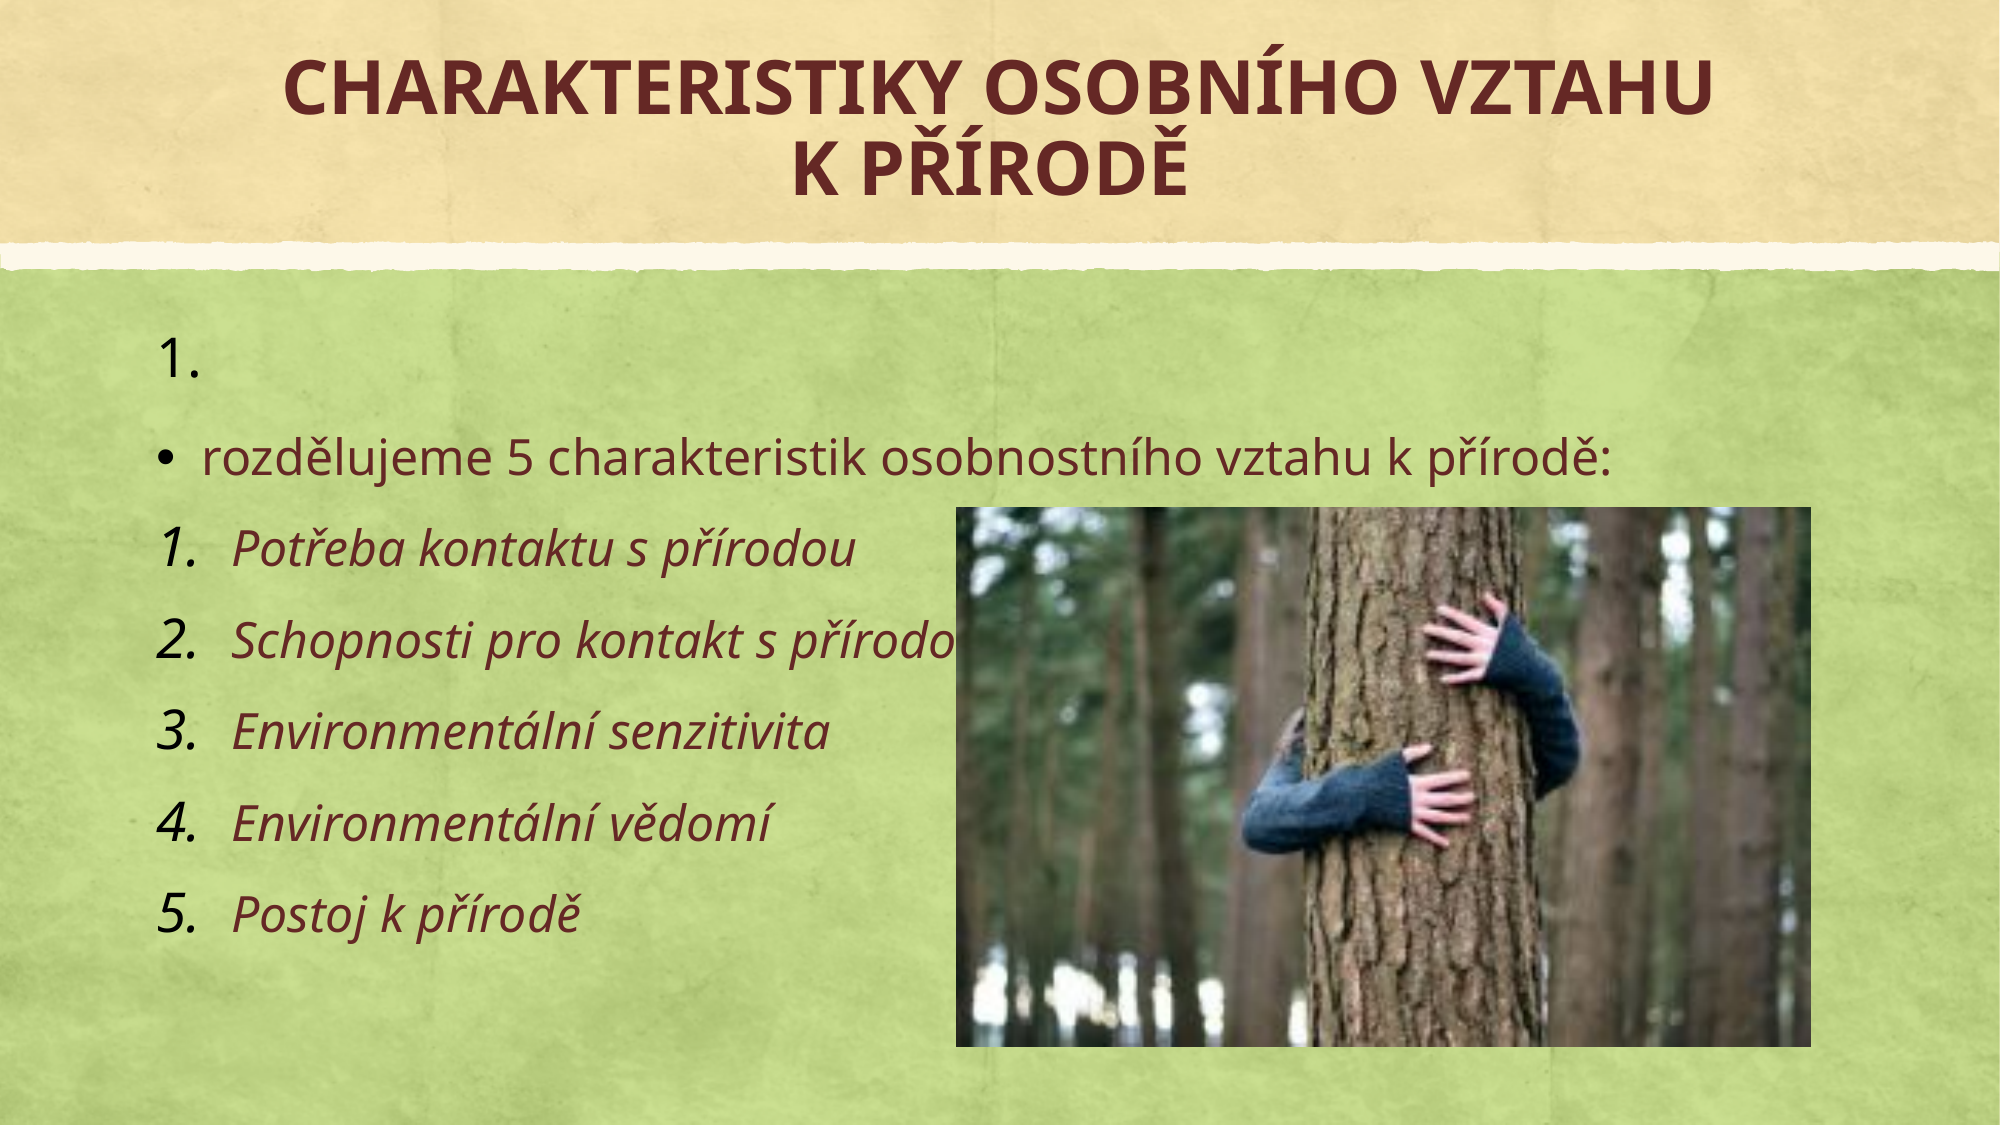

# CHARAKTERISTIKY OSOBNÍHO VZTAHU K PŘÍRODĚ
rozdělujeme 5 charakteristik osobnostního vztahu k přírodě:
Potřeba kontaktu s přírodou
Schopnosti pro kontakt s přírodou
Environmentální senzitivita
Environmentální vědomí
Postoj k přírodě